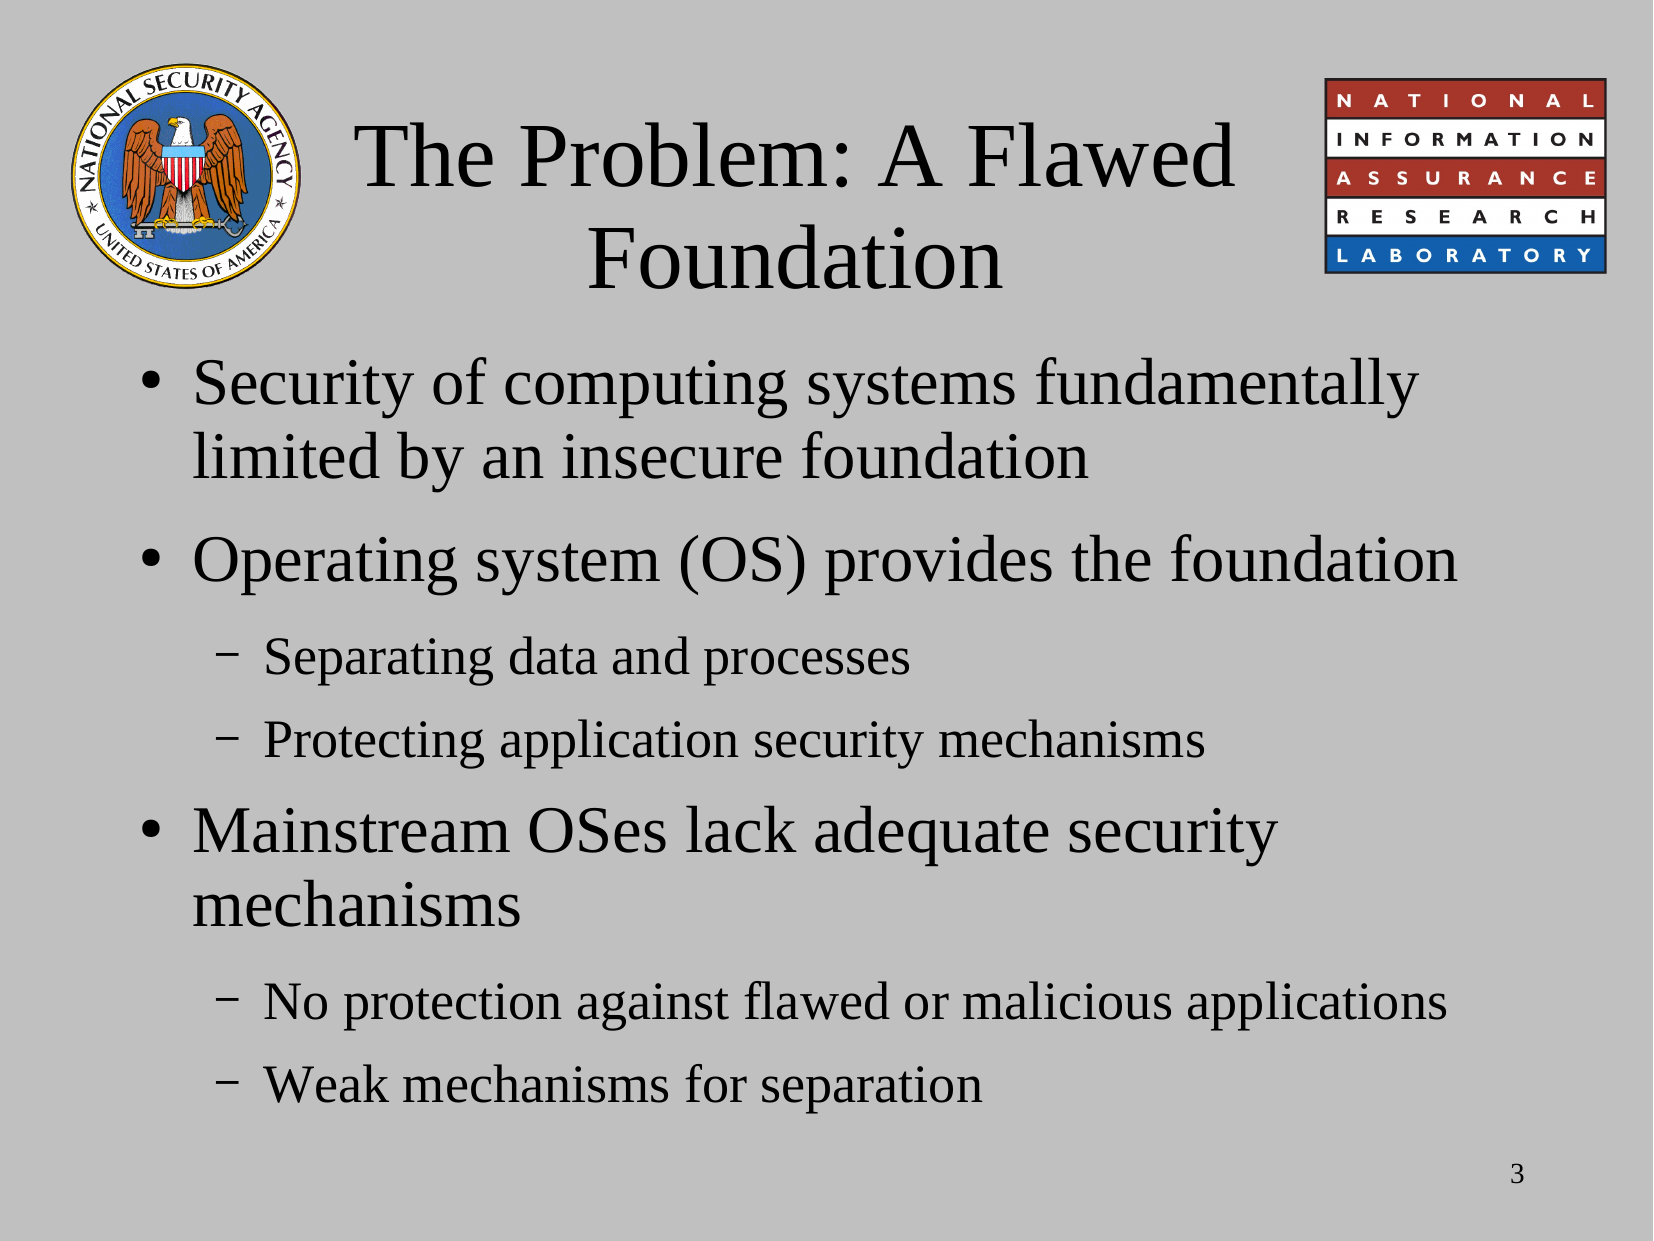

# The Problem: A Flawed Foundation
Security of computing systems fundamentally limited by an insecure foundation
Operating system (OS) provides the foundation
Separating data and processes
Protecting application security mechanisms
Mainstream OSes lack adequate security mechanisms
No protection against flawed or malicious applications
Weak mechanisms for separation